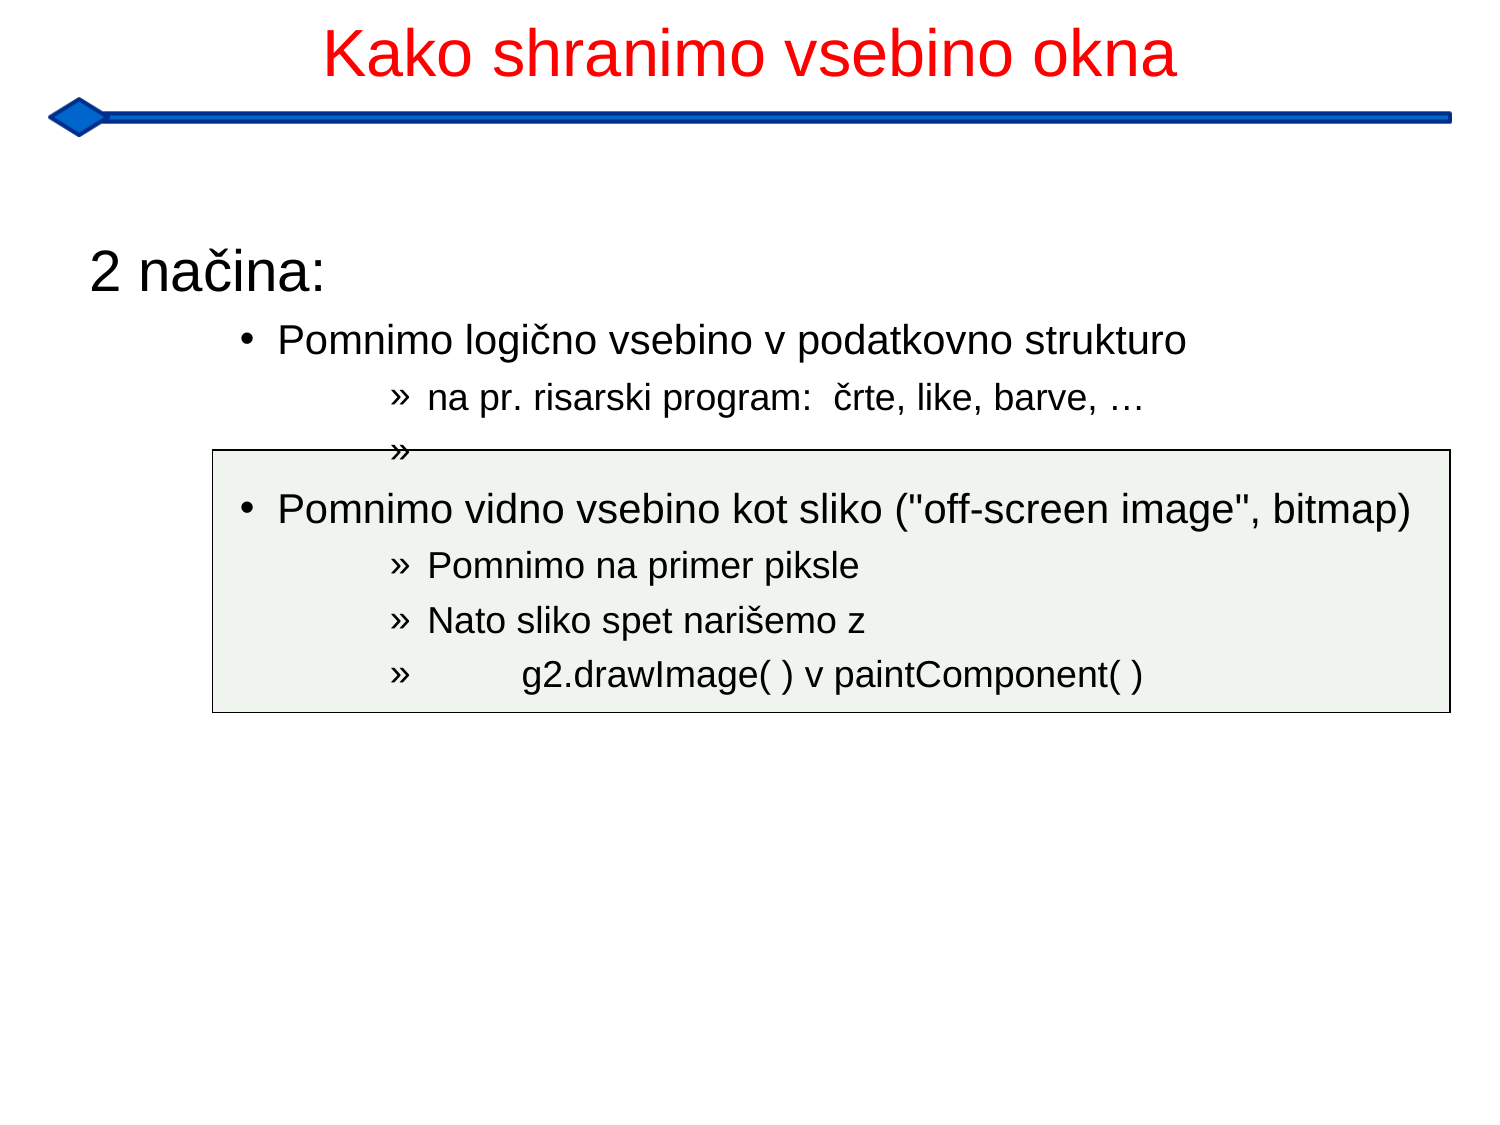

# Kako shranimo vsebino okna
2 načina:
Pomnimo logično vsebino v podatkovno strukturo
na pr. risarski program: črte, like, barve, …
Pomnimo vidno vsebino kot sliko ("off-screen image", bitmap)
Pomnimo na primer piksle
Nato sliko spet narišemo z
 g2.drawImage( ) v paintComponent( )